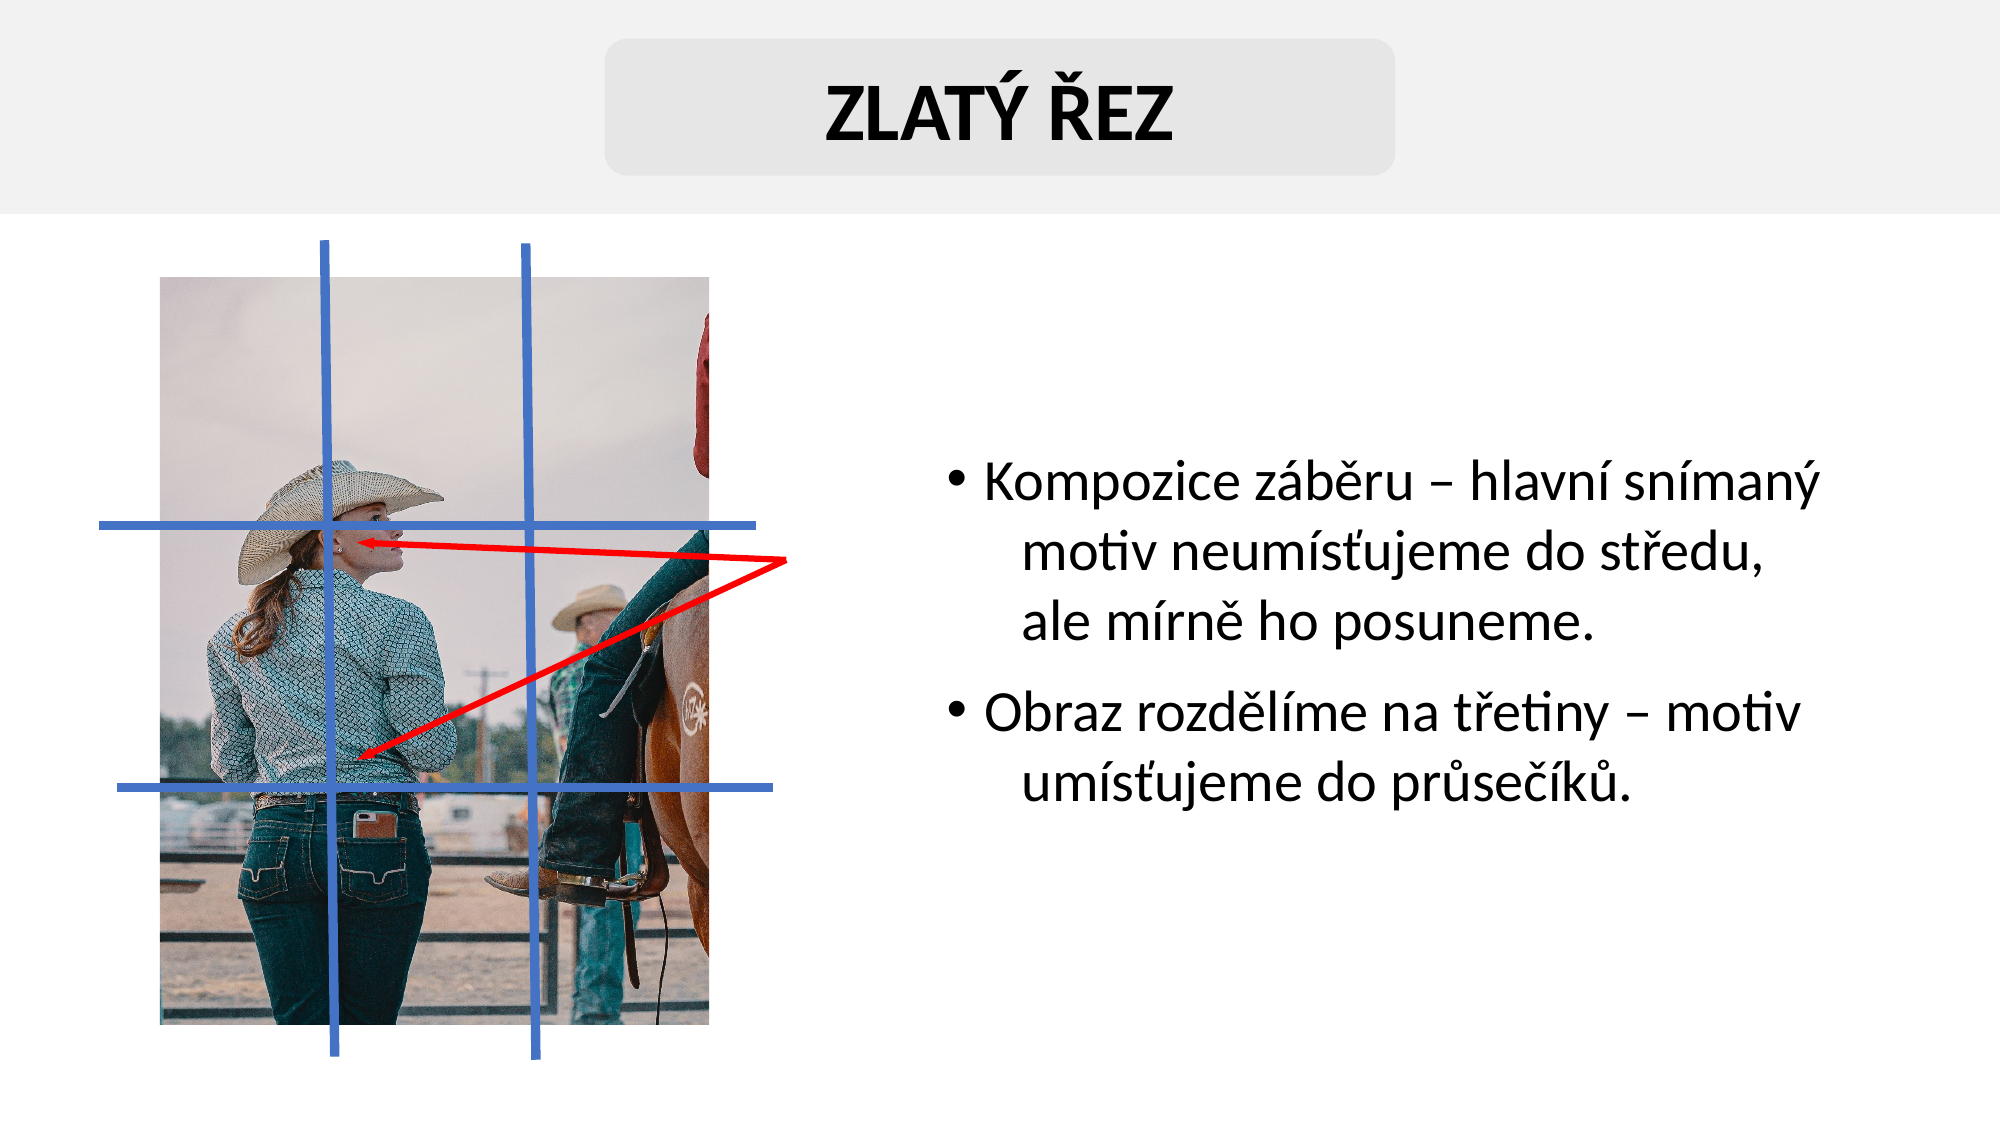

ZLATÝ ŘEZ
Kompozice záběru – hlavní snímaný motiv neumísťujeme do středu, ale mírně ho posuneme.
Obraz rozdělíme na třetiny – motiv umísťujeme do průsečíků.